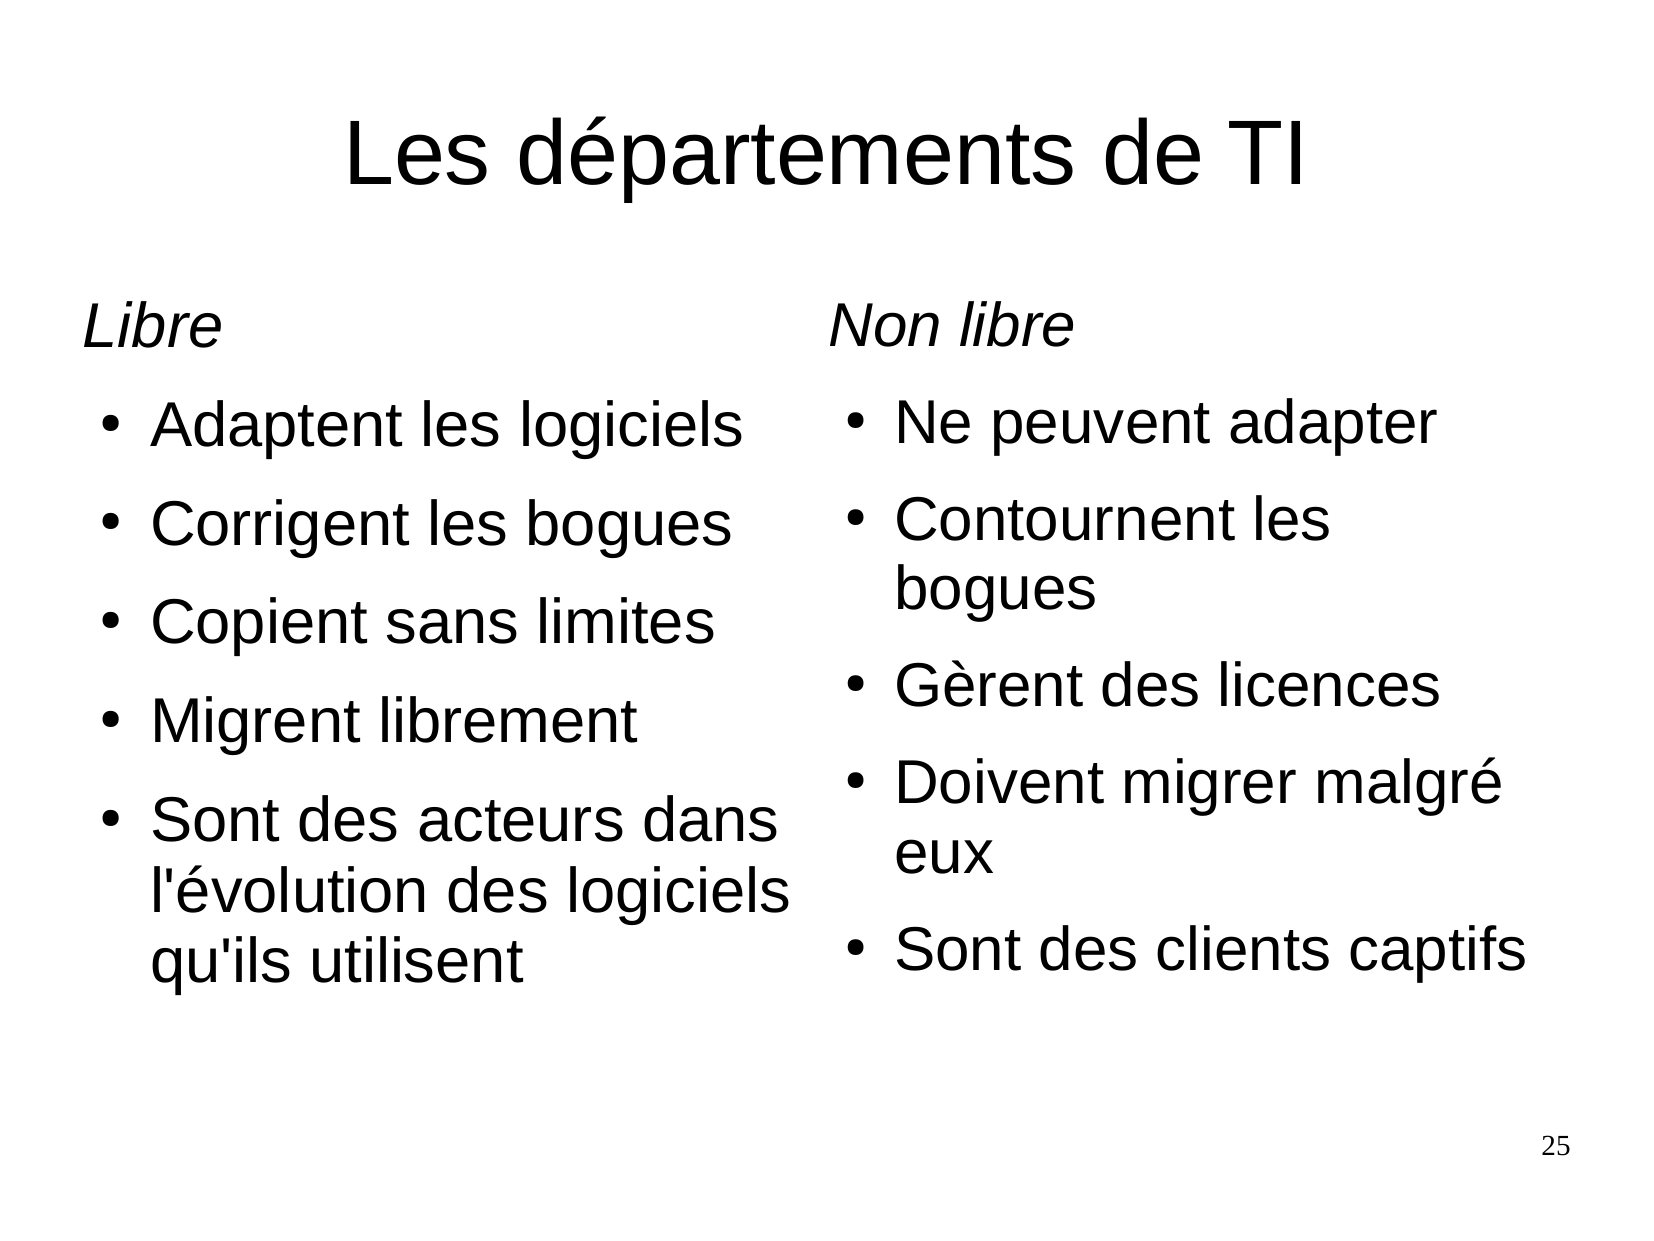

# Les départements de TI
Libre
Adaptent les logiciels
Corrigent les bogues
Copient sans limites
Migrent librement
Sont des acteurs dans l'évolution des logiciels qu'ils utilisent
Non libre
Ne peuvent adapter
Contournent les bogues
Gèrent des licences
Doivent migrer malgré eux
Sont des clients captifs
25